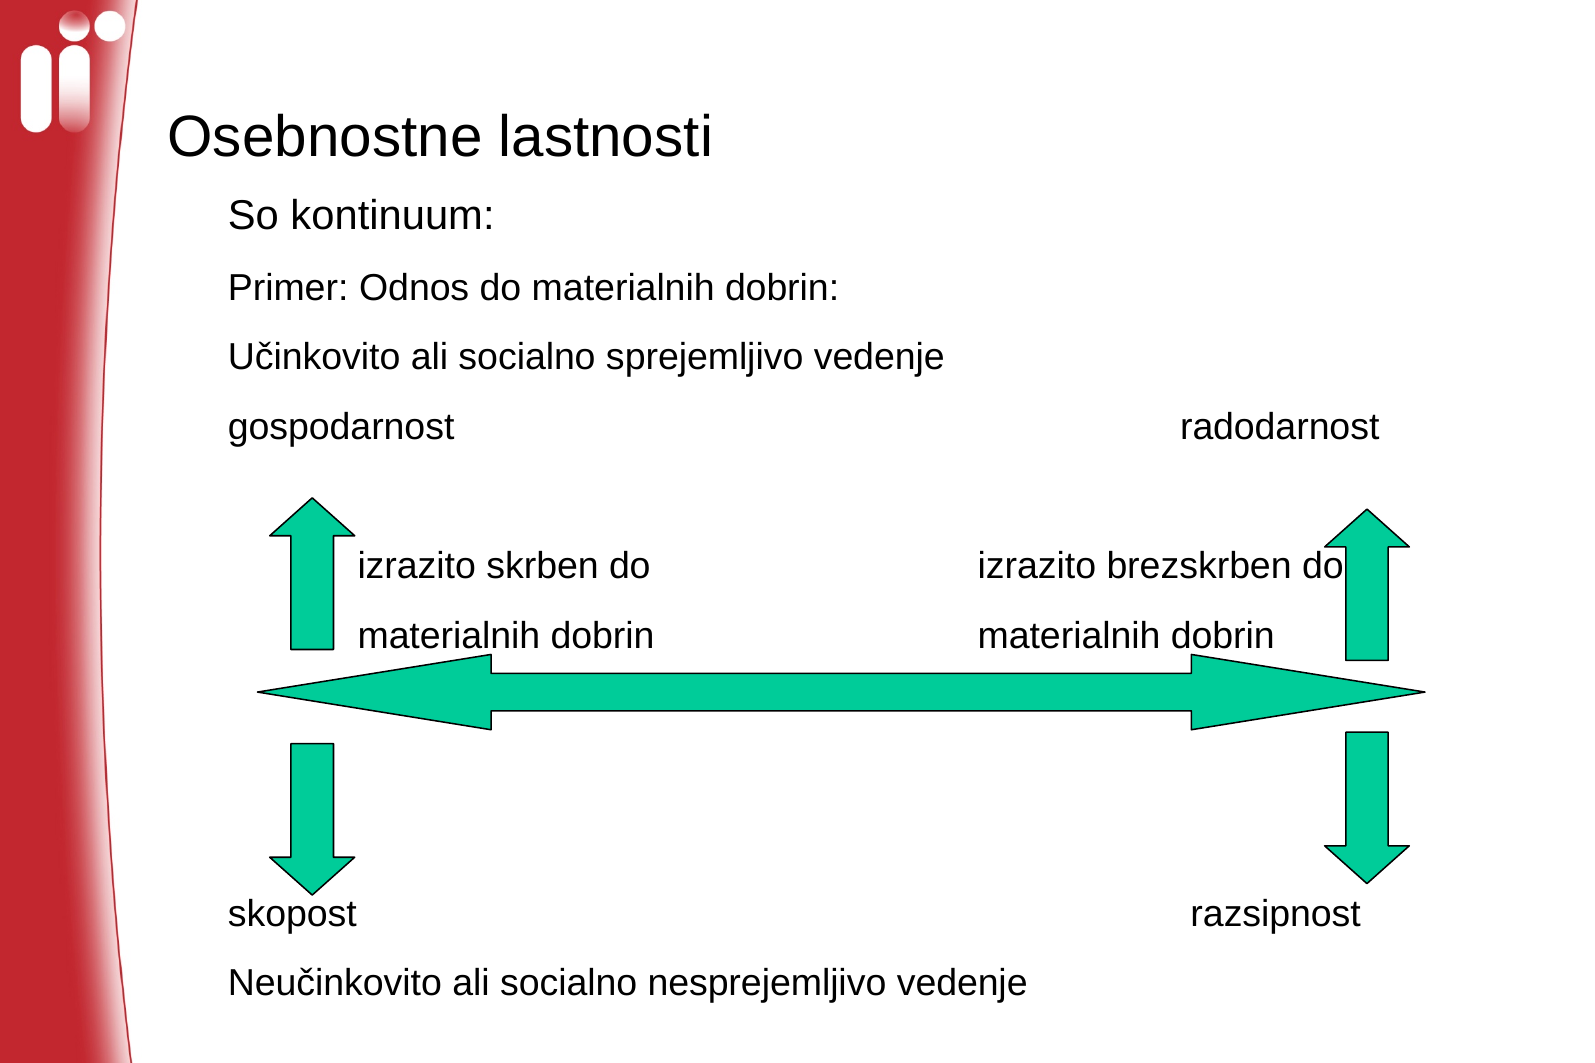

# Osebnostne lastnosti
So kontinuum:
Primer: Odnos do materialnih dobrin:
Učinkovito ali socialno sprejemljivo vedenje
gospodarnost					 radodarnost
	 izrazito skrben do			izrazito brezskrben do
	 materialnih dobrin		 	materialnih dobrin
skopost						 razsipnost
Neučinkovito ali socialno nesprejemljivo vedenje